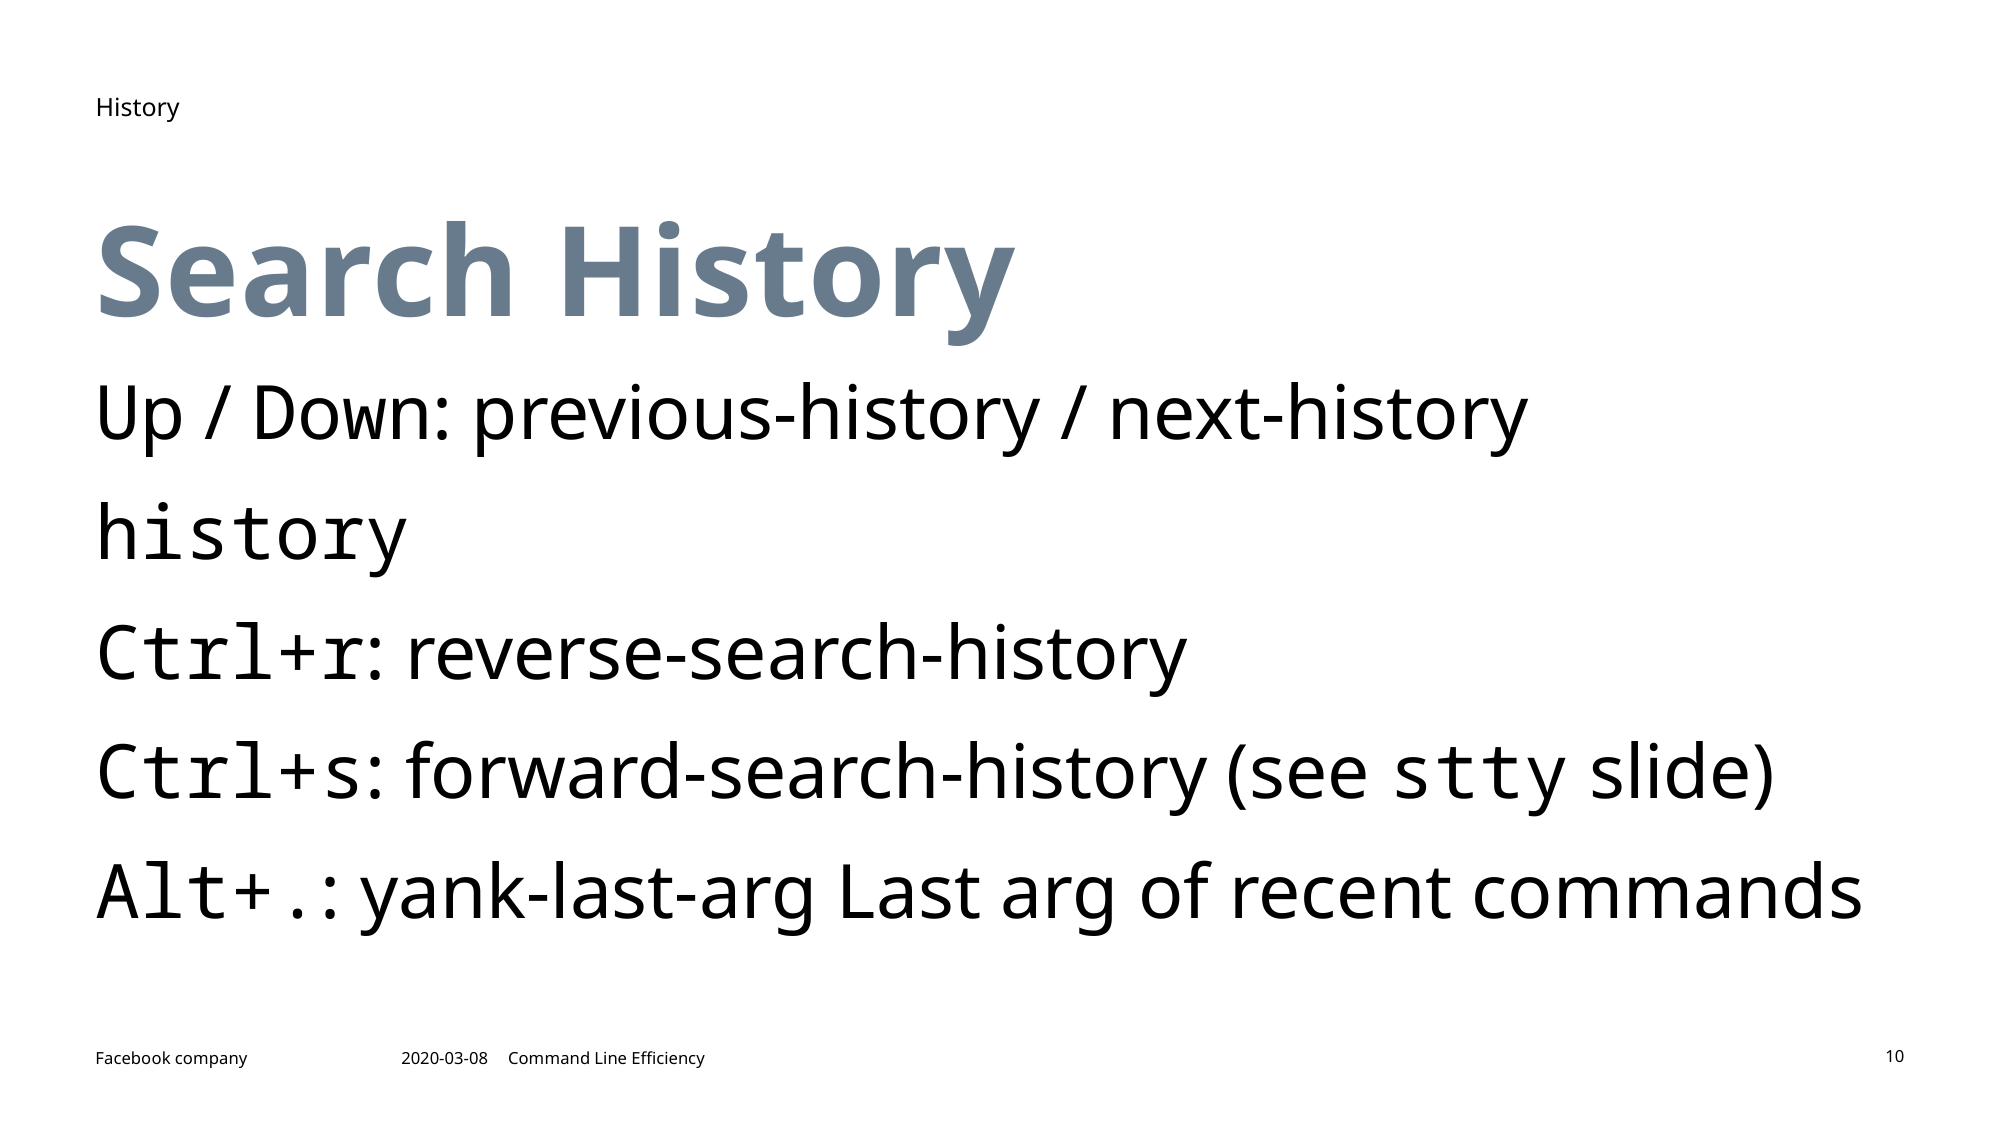

History
Search History
# Up / Down: previous-history / next-history
history
Ctrl+r: reverse-search-history
Ctrl+s: forward-search-history (see stty slide)
Alt+.: yank-last-arg Last arg of recent commands
2020-03-08
Command Line Efficiency